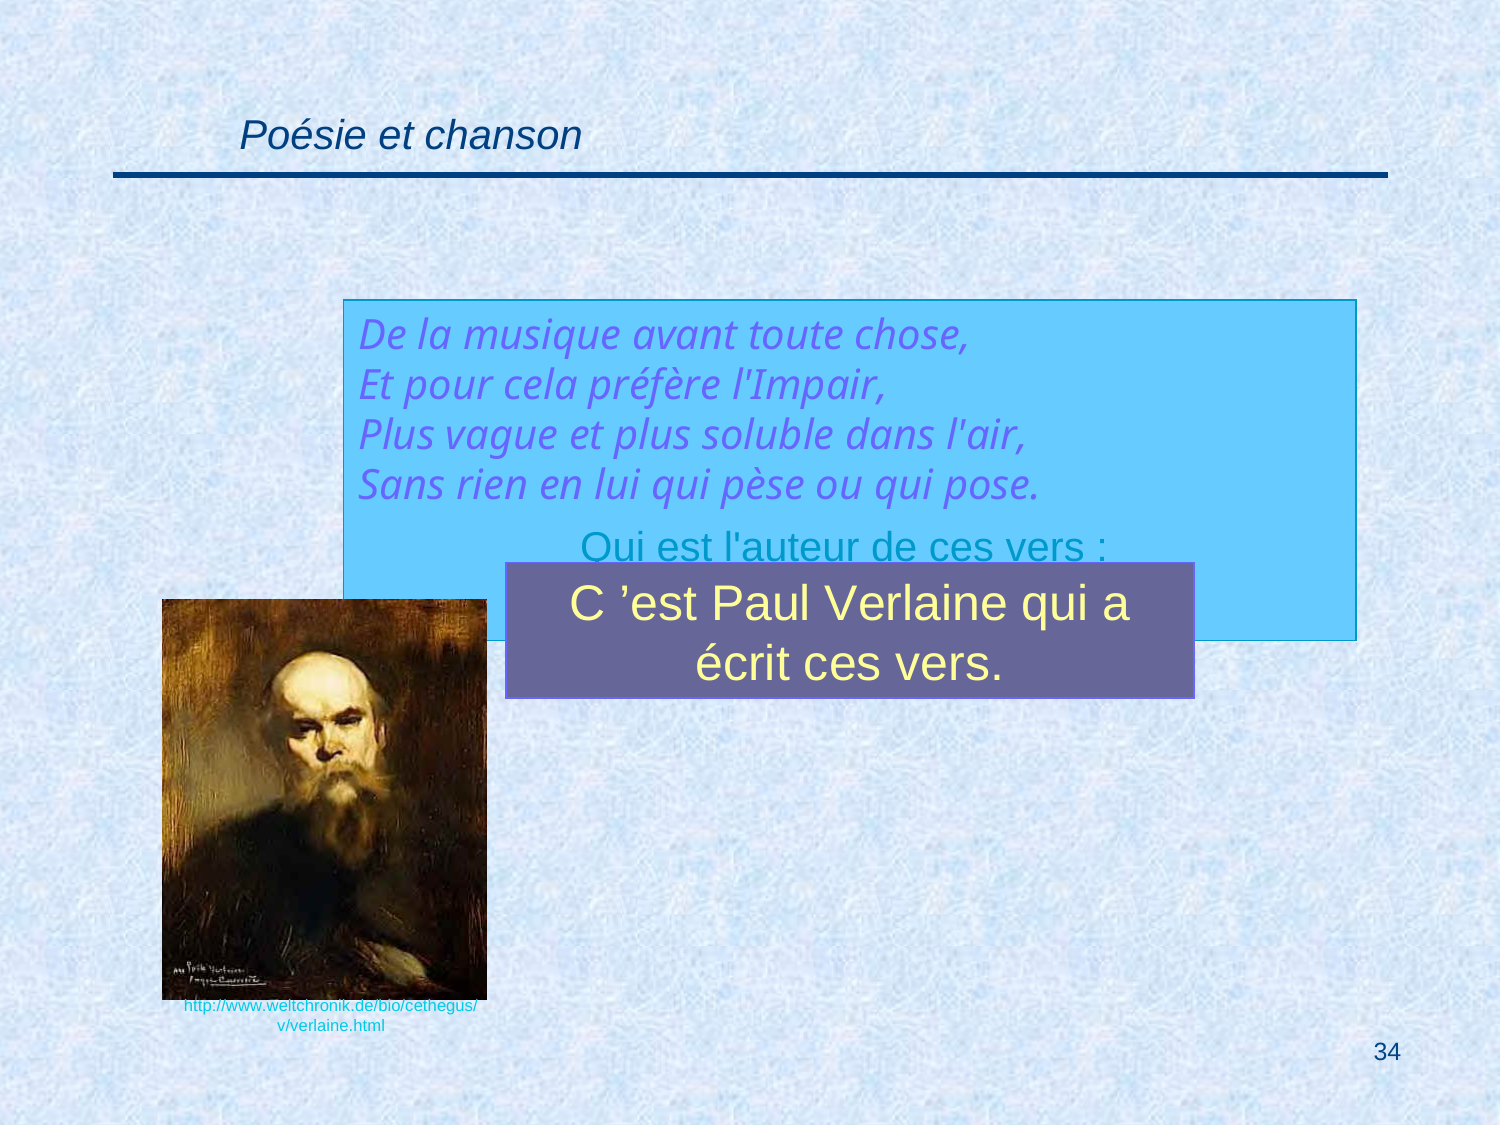

Poésie et chanson
De la musique avant toute chose,
Et pour cela préfère l'Impair,
Plus vague et plus soluble dans l'air,
Sans rien en lui qui pèse ou qui pose.
Qui est l'auteur de ces vers :
Rimbaud / Baudelaire / Verlaine ?
C ’est Paul Verlaine qui a écrit ces vers.
http://www.weltchronik.de/bio/cethegus/v/verlaine.html
34